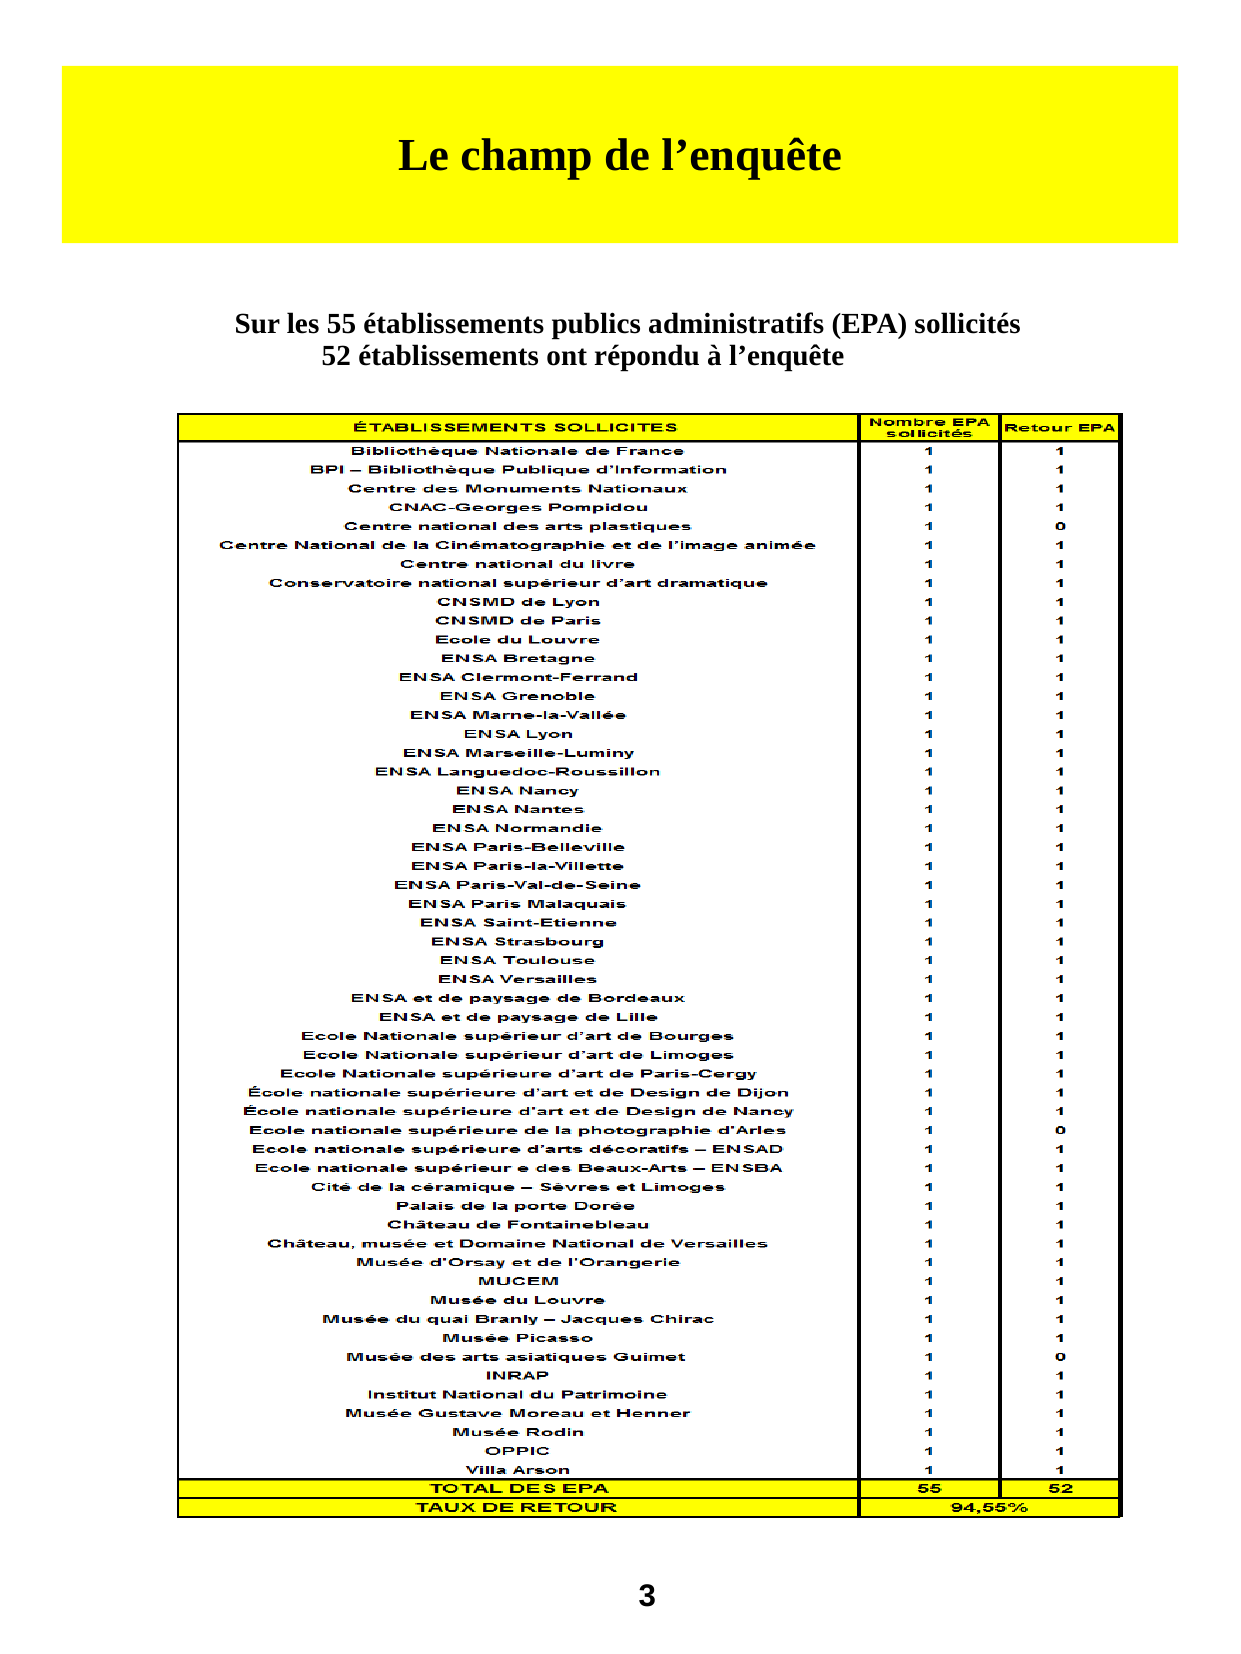

#
Le champ de l’enquête
 Sur les 55 établissements publics administratifs (EPA) sollicités
 52 établissements ont répondu à l’enquête